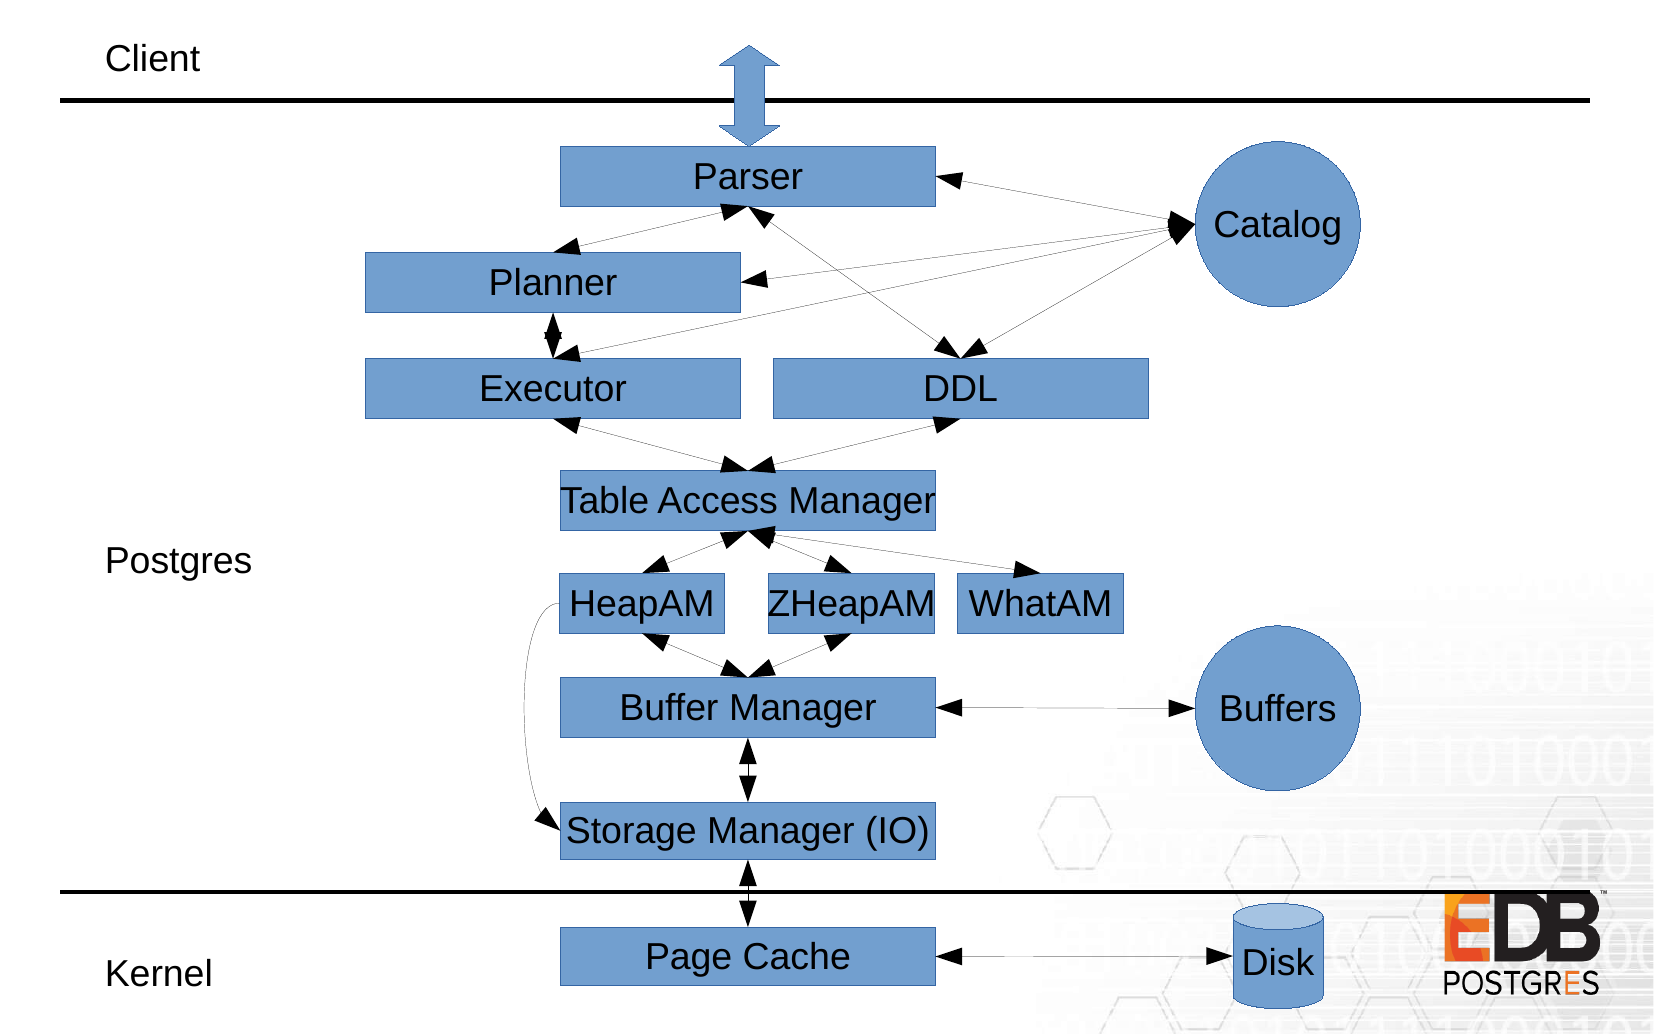

Client
Catalog
Parser
Planner
Executor
DDL
Table Access Manager
Postgres
HeapAM
ZHeapAM
WhatAM
Buffers
Buffer Manager
Storage Manager (IO)
Disk
Page Cache
Kernel